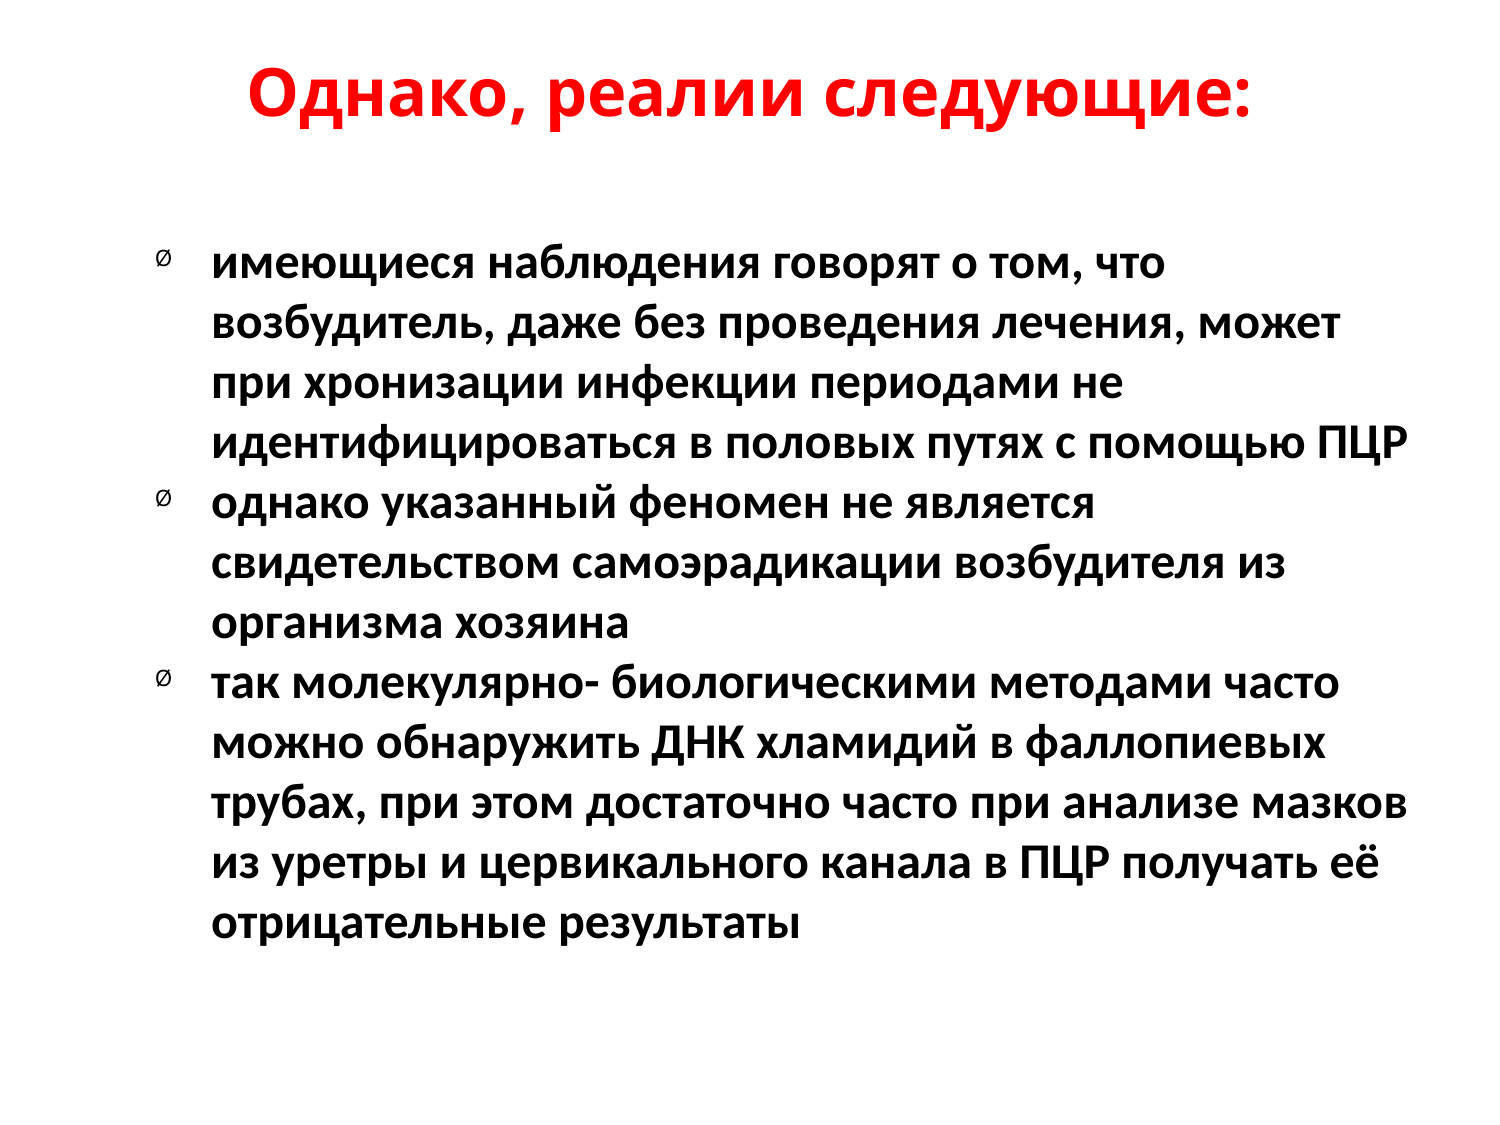

# Однако, реалии следующие:
имею­щиеся наблюдения говорят о том, что возбудитель, даже без проведения лечения, может при хронизации инфекции периода­ми не идентифицироваться в половых путях с помощью ПЦР
одна­ко указанный феномен не является свидетельством самоэрадикации возбудителя из организма хозяина
так молекулярно- биологическими методами часто можно обнару­жить ДНК хламидий в фаллопиевых трубах, при этом достаточно часто при анализе мазков из уретры и цервикального канала в ПЦР получать её отрицательные результаты